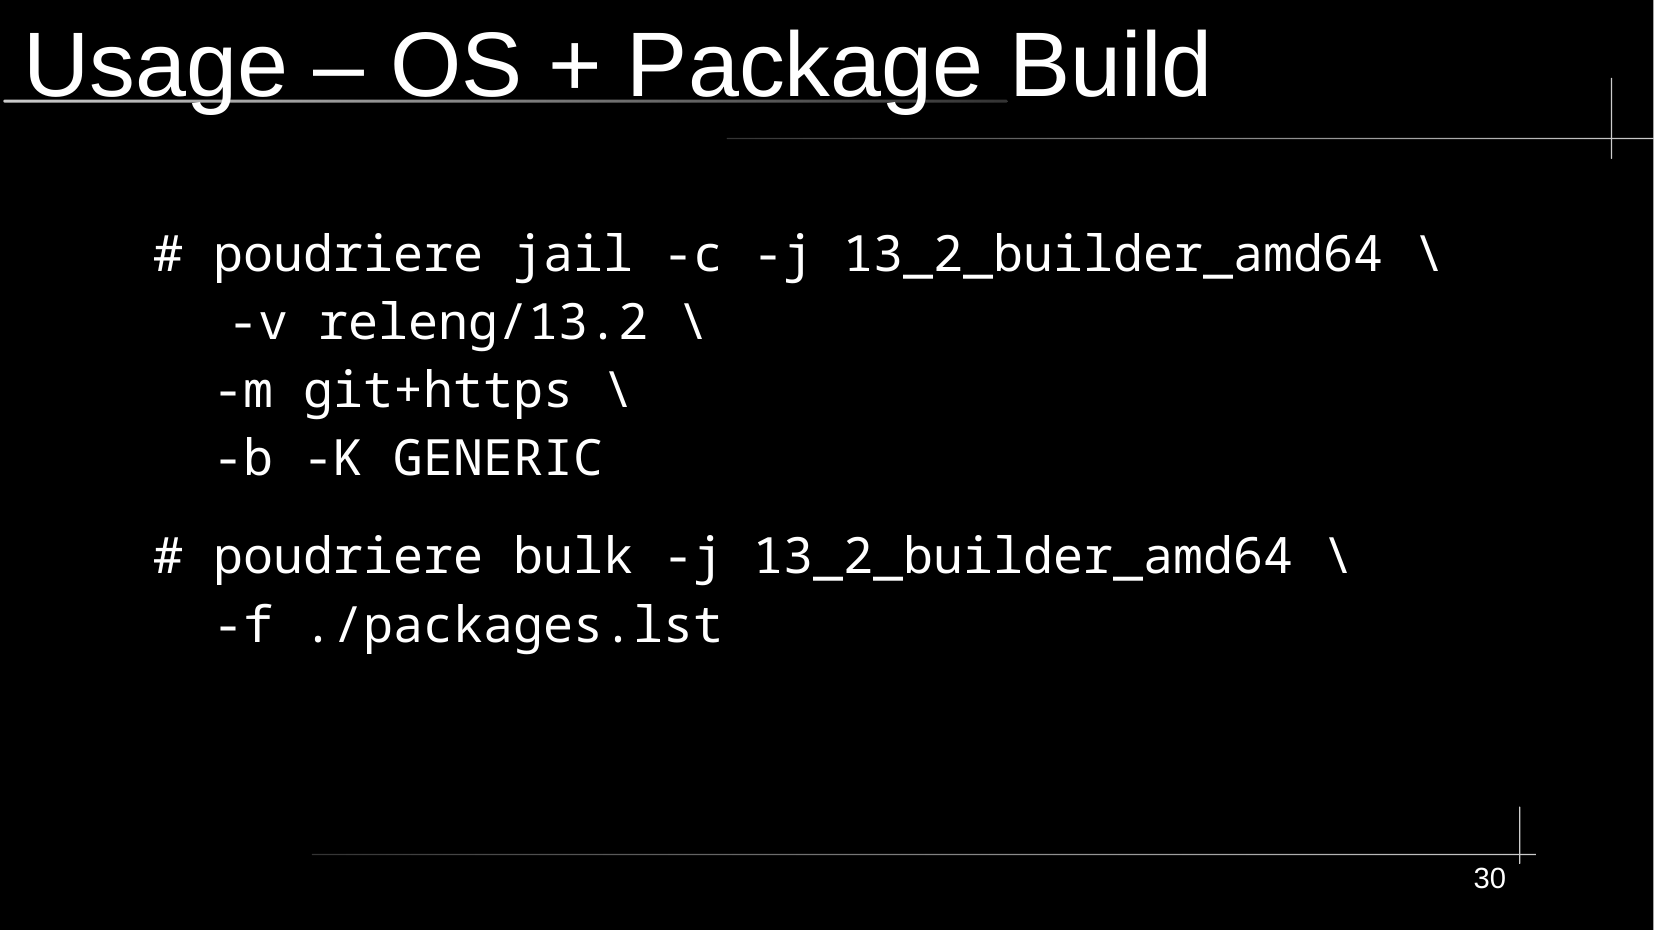

# Usage – OS + Package Build
# poudriere jail -c -j 13_2_builder_amd64 \ -v releng/13.2 \ -m git+https \ -b -K GENERIC
# poudriere bulk -j 13_2_builder_amd64 \ -f ./packages.lst
30